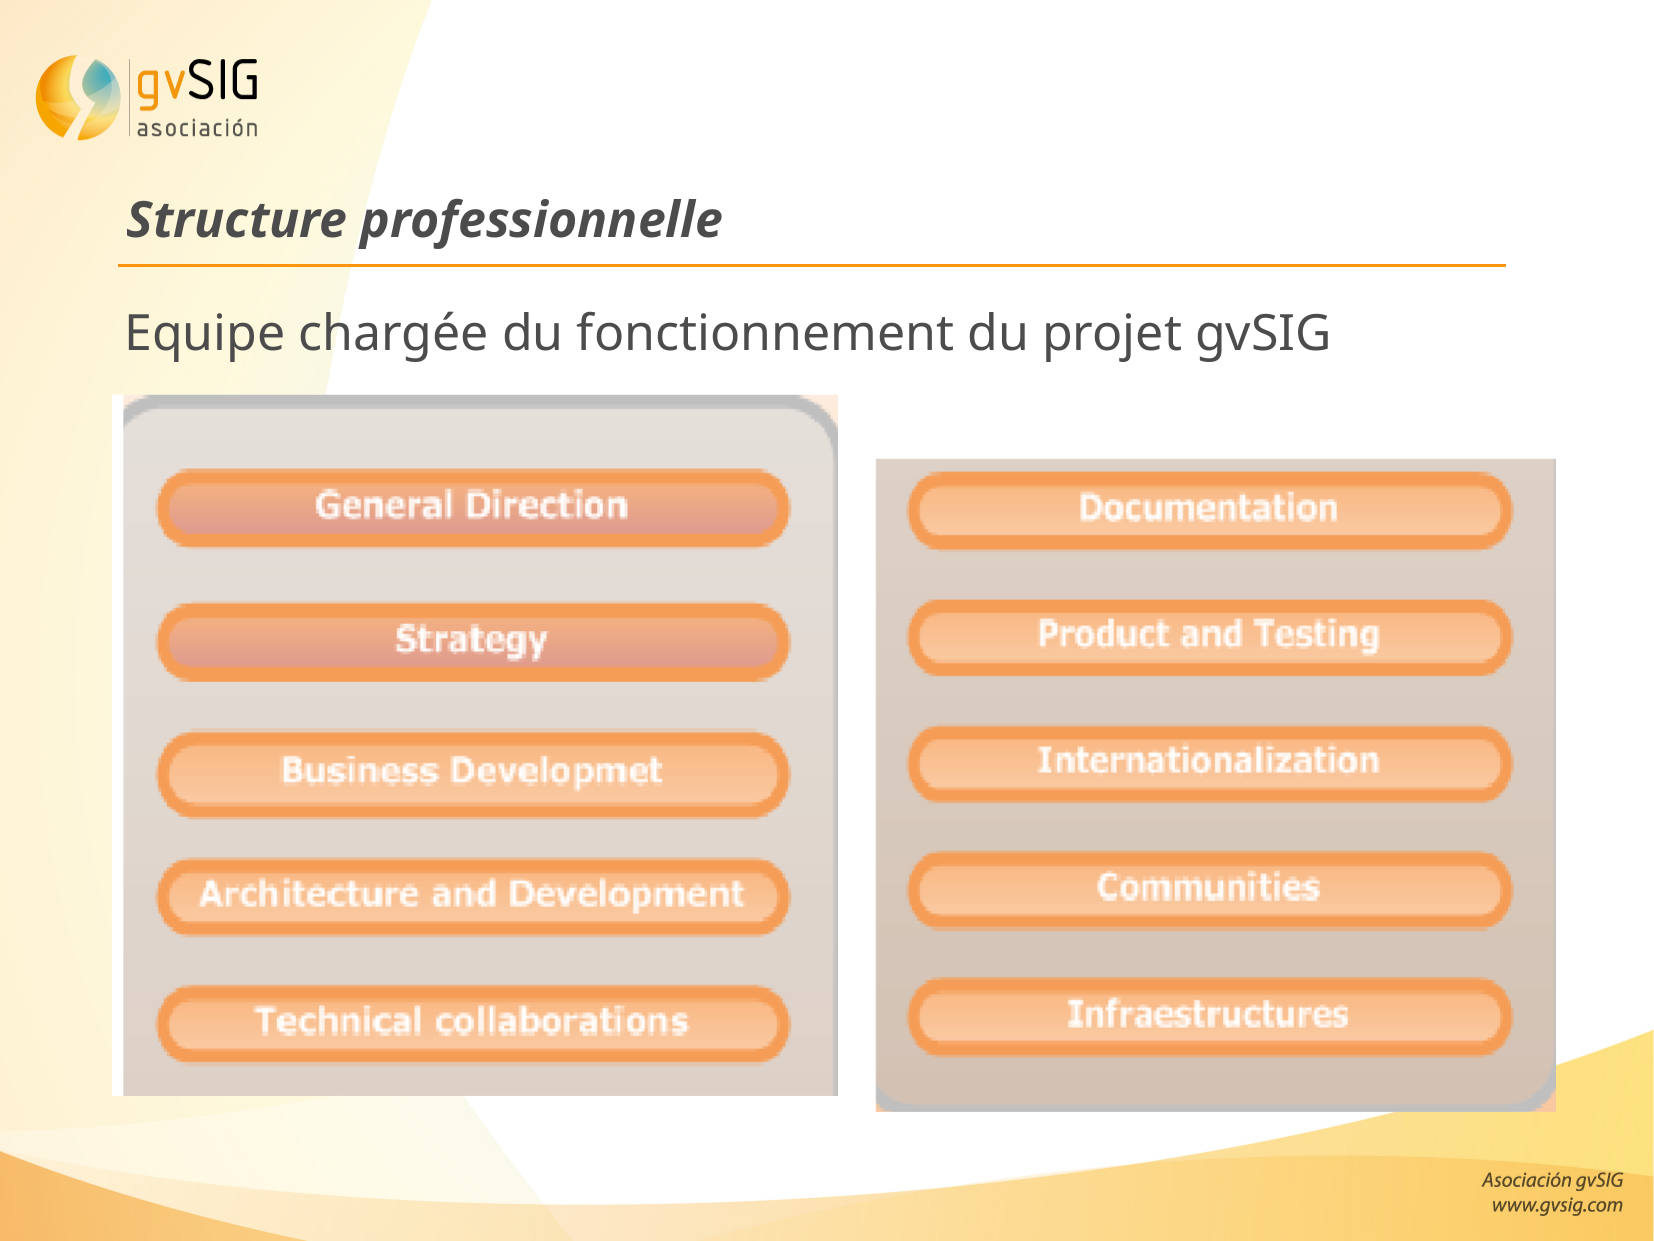

Structure professionnelle
Equipe chargée du fonctionnement du projet gvSIG